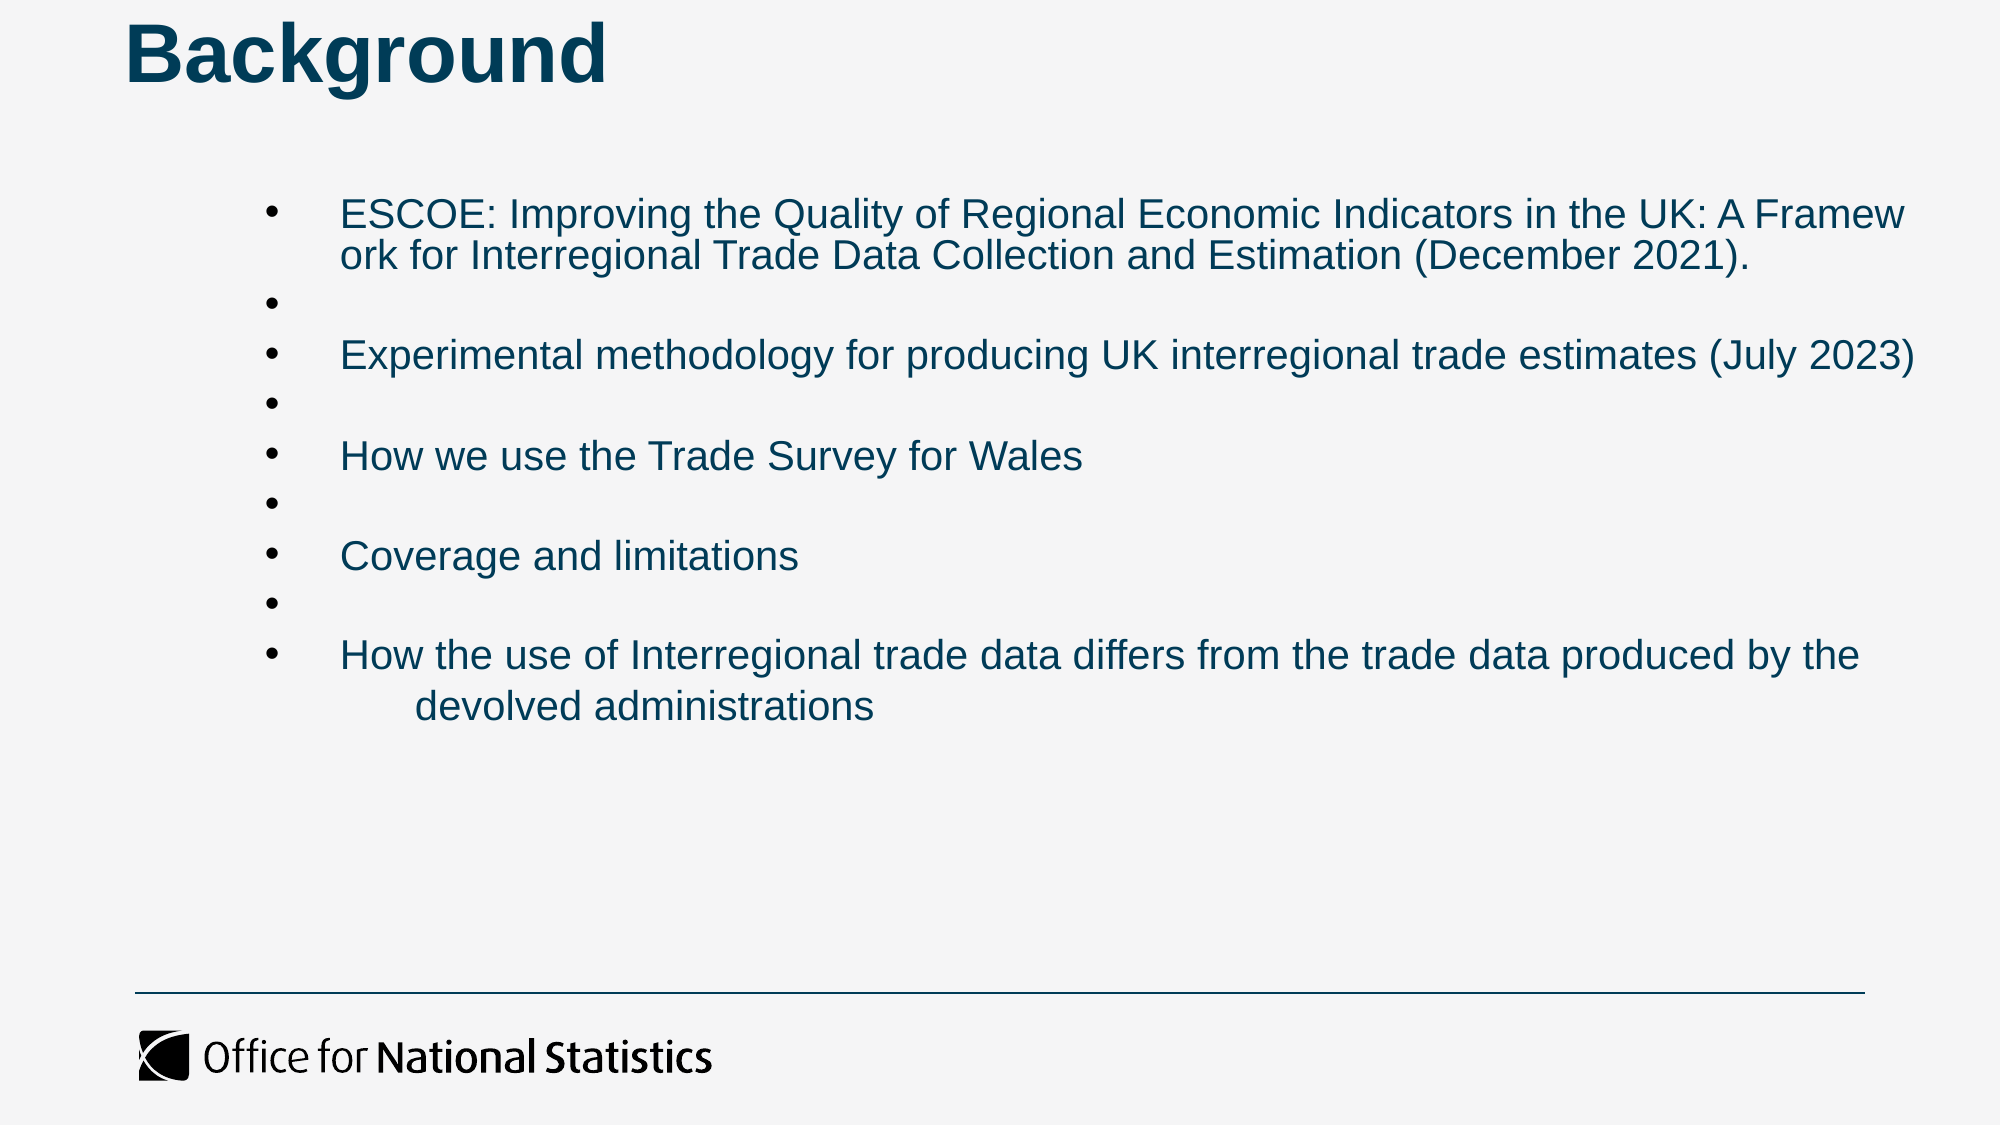

Background
ESCOE: Improving the Quality of Regional Economic Indicators in the UK: A Framework for Interregional Trade Data Collection and Estimation (December 2021).
Experimental methodology for producing UK interregional trade estimates (July 2023)
How we use the Trade Survey for Wales
Coverage and limitations
How the use of Interregional trade data differs from the trade data produced by the devolved administrations